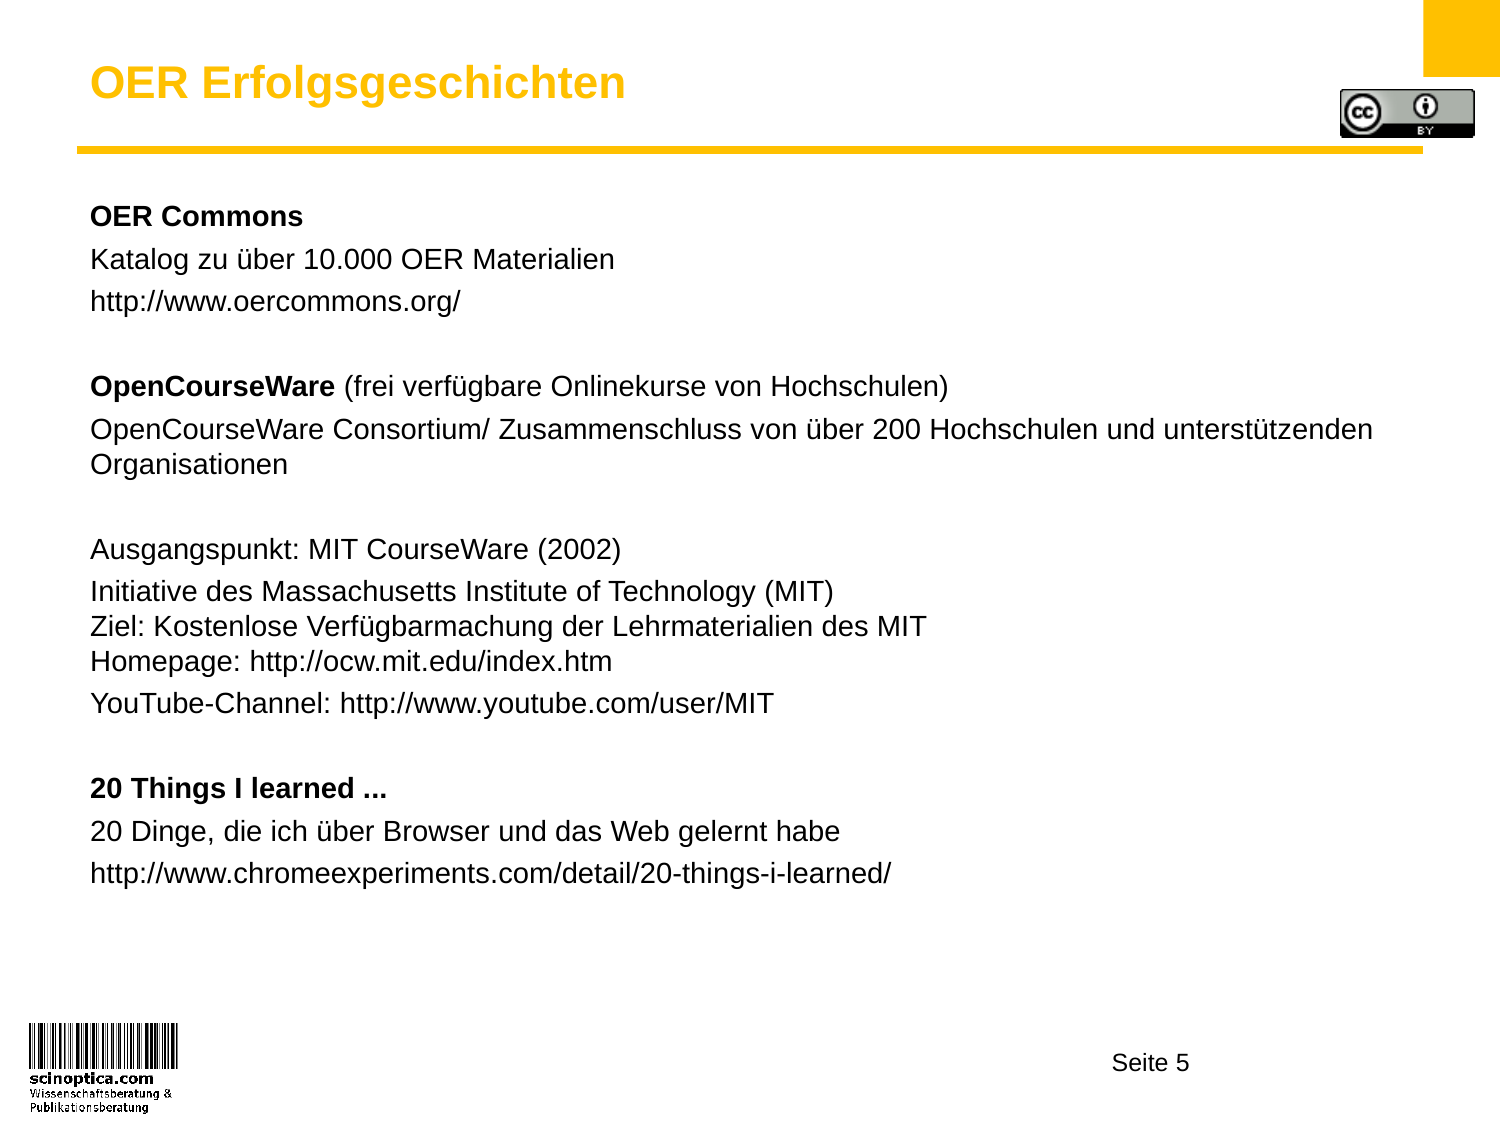

# OER Erfolgsgeschichten
OER Commons
Katalog zu über 10.000 OER Materialien
http://www.oercommons.org/
OpenCourseWare (frei verfügbare Onlinekurse von Hochschulen)
OpenCourseWare Consortium/ Zusammenschluss von über 200 Hochschulen und unterstützenden Organisationen
Ausgangspunkt: MIT CourseWare (2002)
Initiative des Massachusetts Institute of Technology (MIT)
Ziel: Kostenlose Verfügbarmachung der Lehrmaterialien des MIT
Homepage: http://ocw.mit.edu/index.htm
YouTube-Channel: http://www.youtube.com/user/MIT
20 Things I learned ...
20 Dinge, die ich über Browser und das Web gelernt habe
http://www.chromeexperiments.com/detail/20-things-i-learned/
Seite